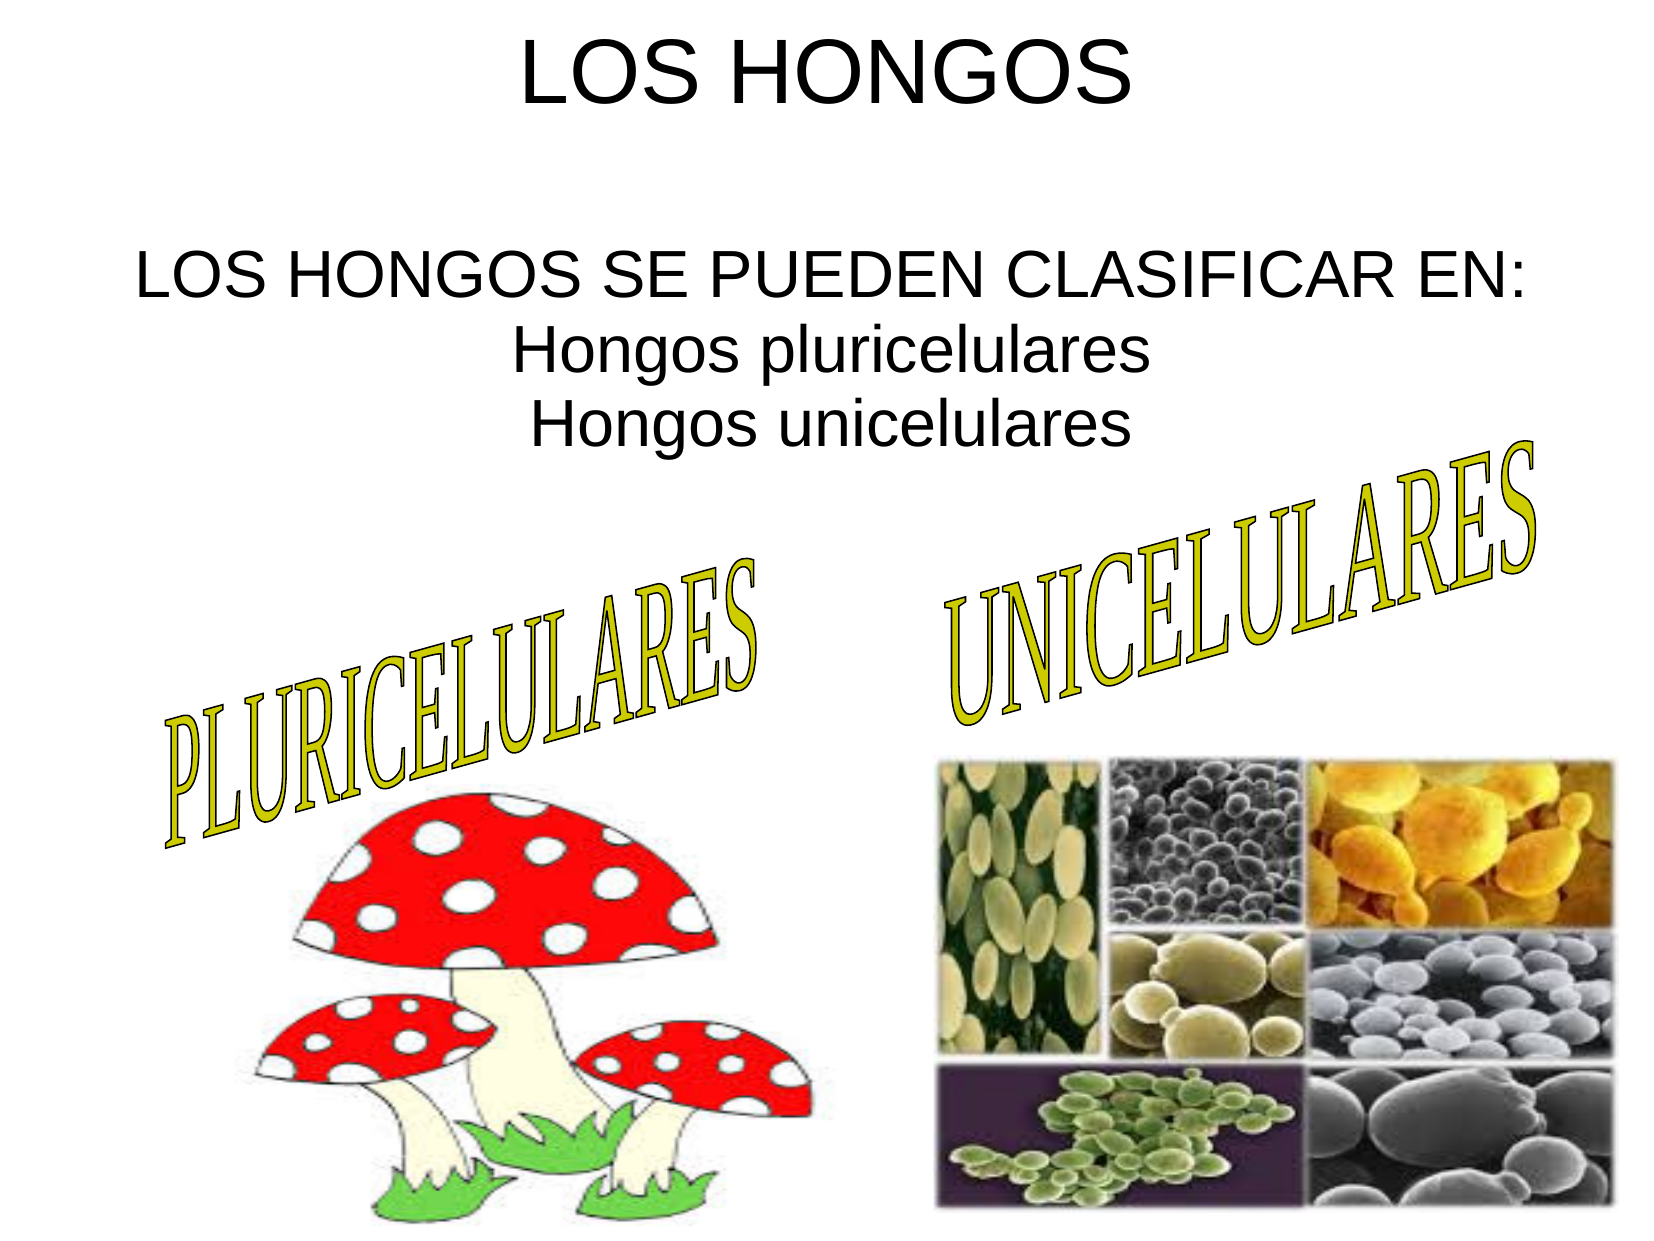

LOS HONGOS SE PUEDEN CLASIFICAR EN:
Hongos pluricelulares
Hongos unicelulares
# LOS HONGOS
UNICELULARES
PLURICELULARES
LOS HONGOS